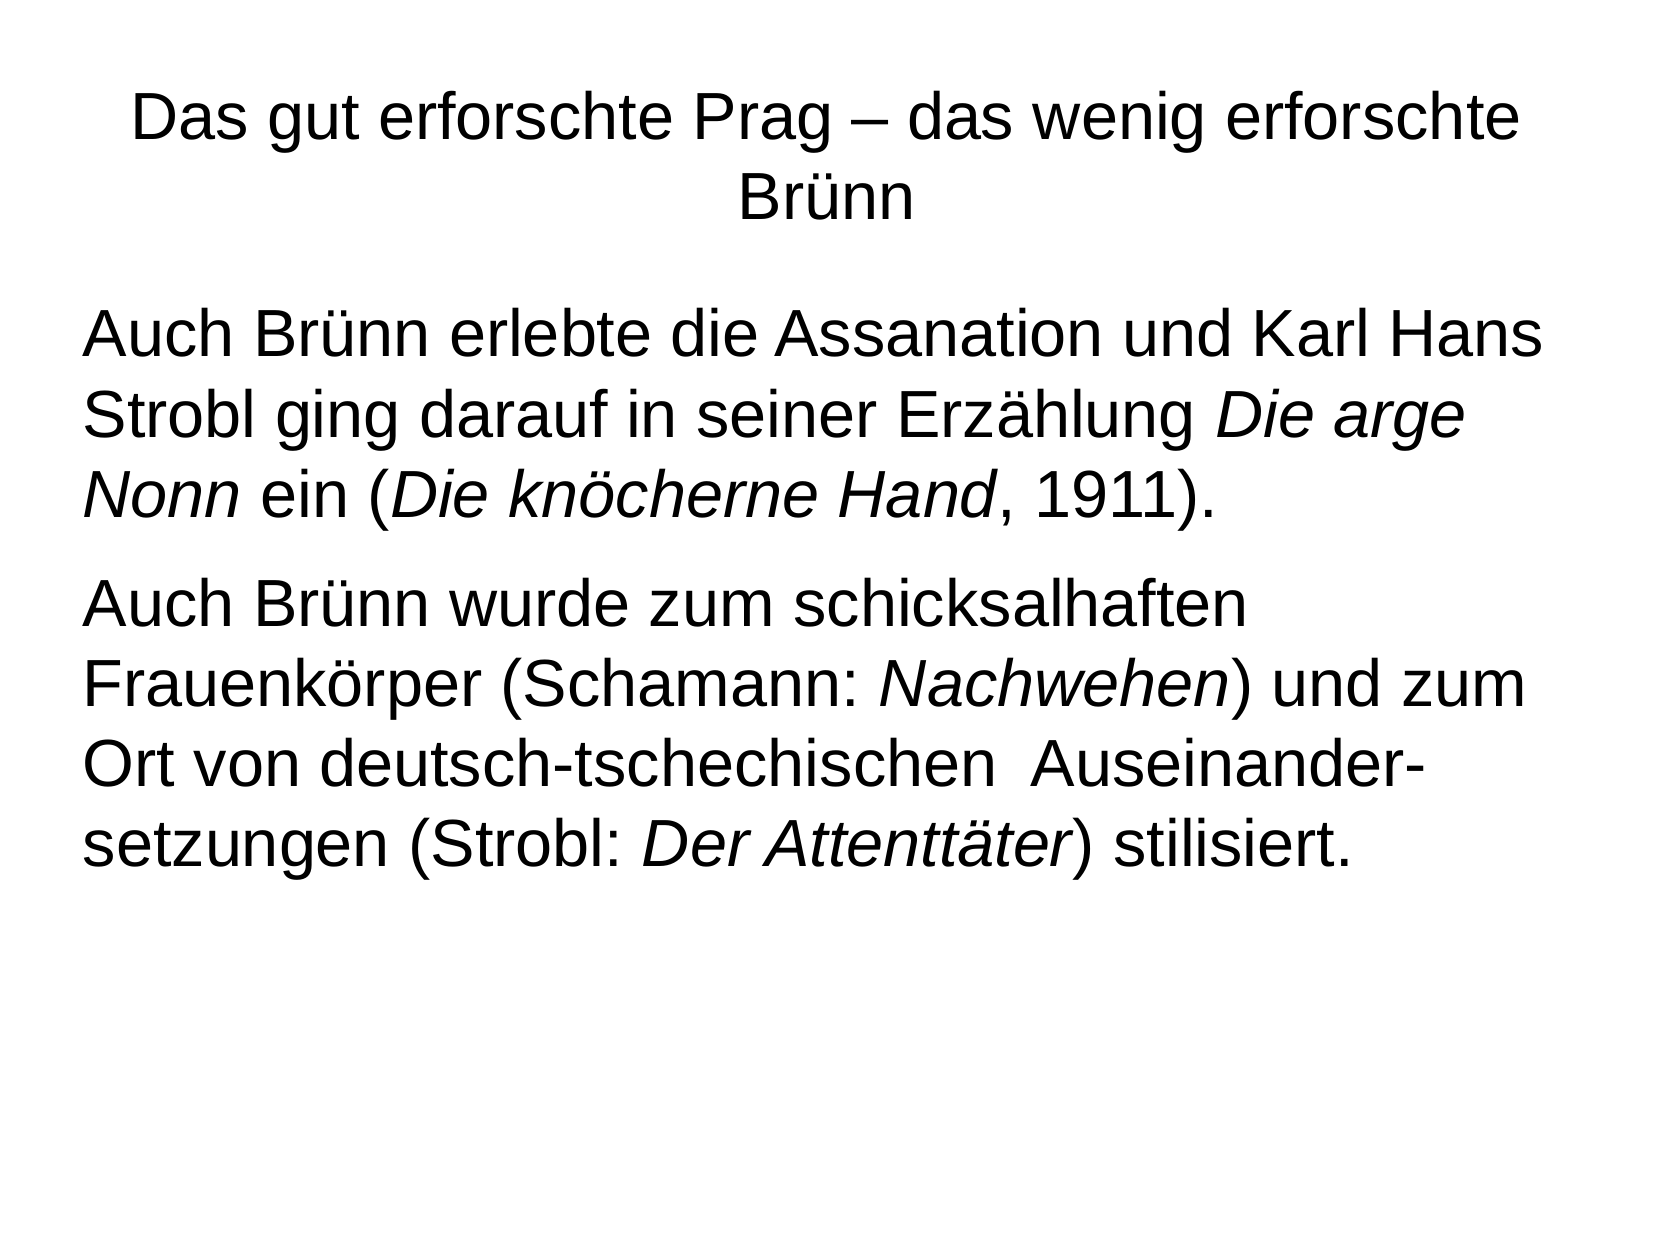

# Das gut erforschte Prag – das wenig erforschte Brünn
Auch Brünn erlebte die Assanation und Karl Hans Strobl ging darauf in seiner Erzählung Die arge Nonn ein (Die knöcherne Hand, 1911).
Auch Brünn wurde zum schicksalhaften Frauenkörper (Schamann: Nachwehen) und zum Ort von deutsch-tschechischen Auseinander-setzungen (Strobl: Der Attenttäter) stilisiert.